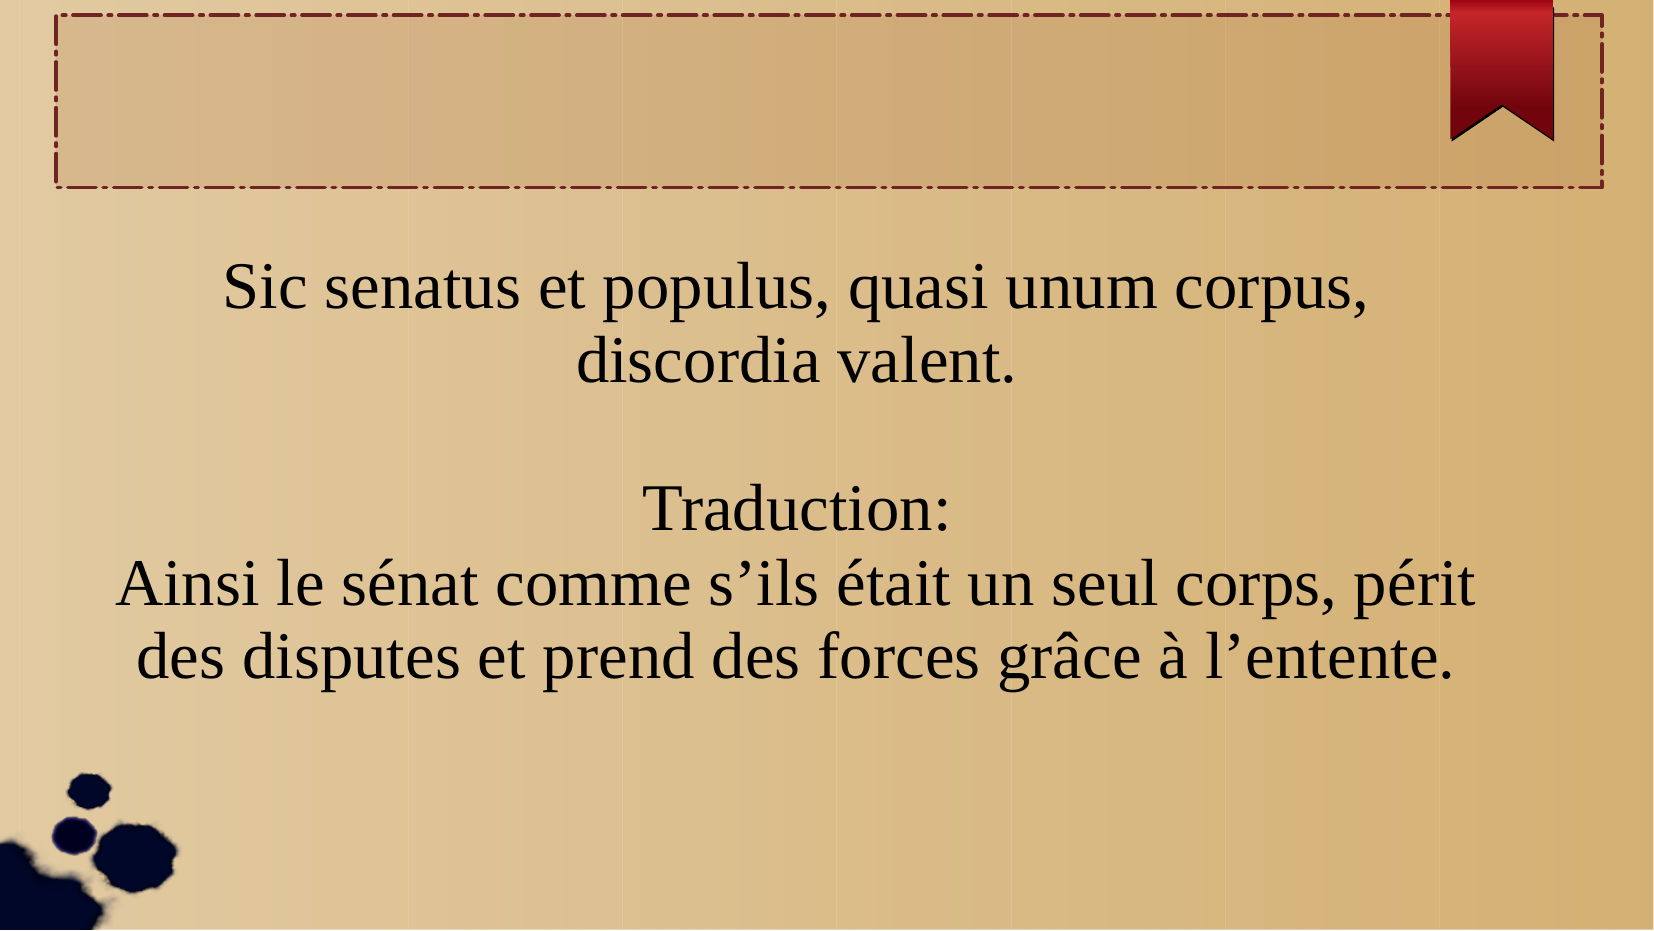

# Sic senatus et populus, quasi unum corpus, discordia valent.
Traduction:
Ainsi le sénat comme s’ils était un seul corps, périt des disputes et prend des forces grâce à l’entente.